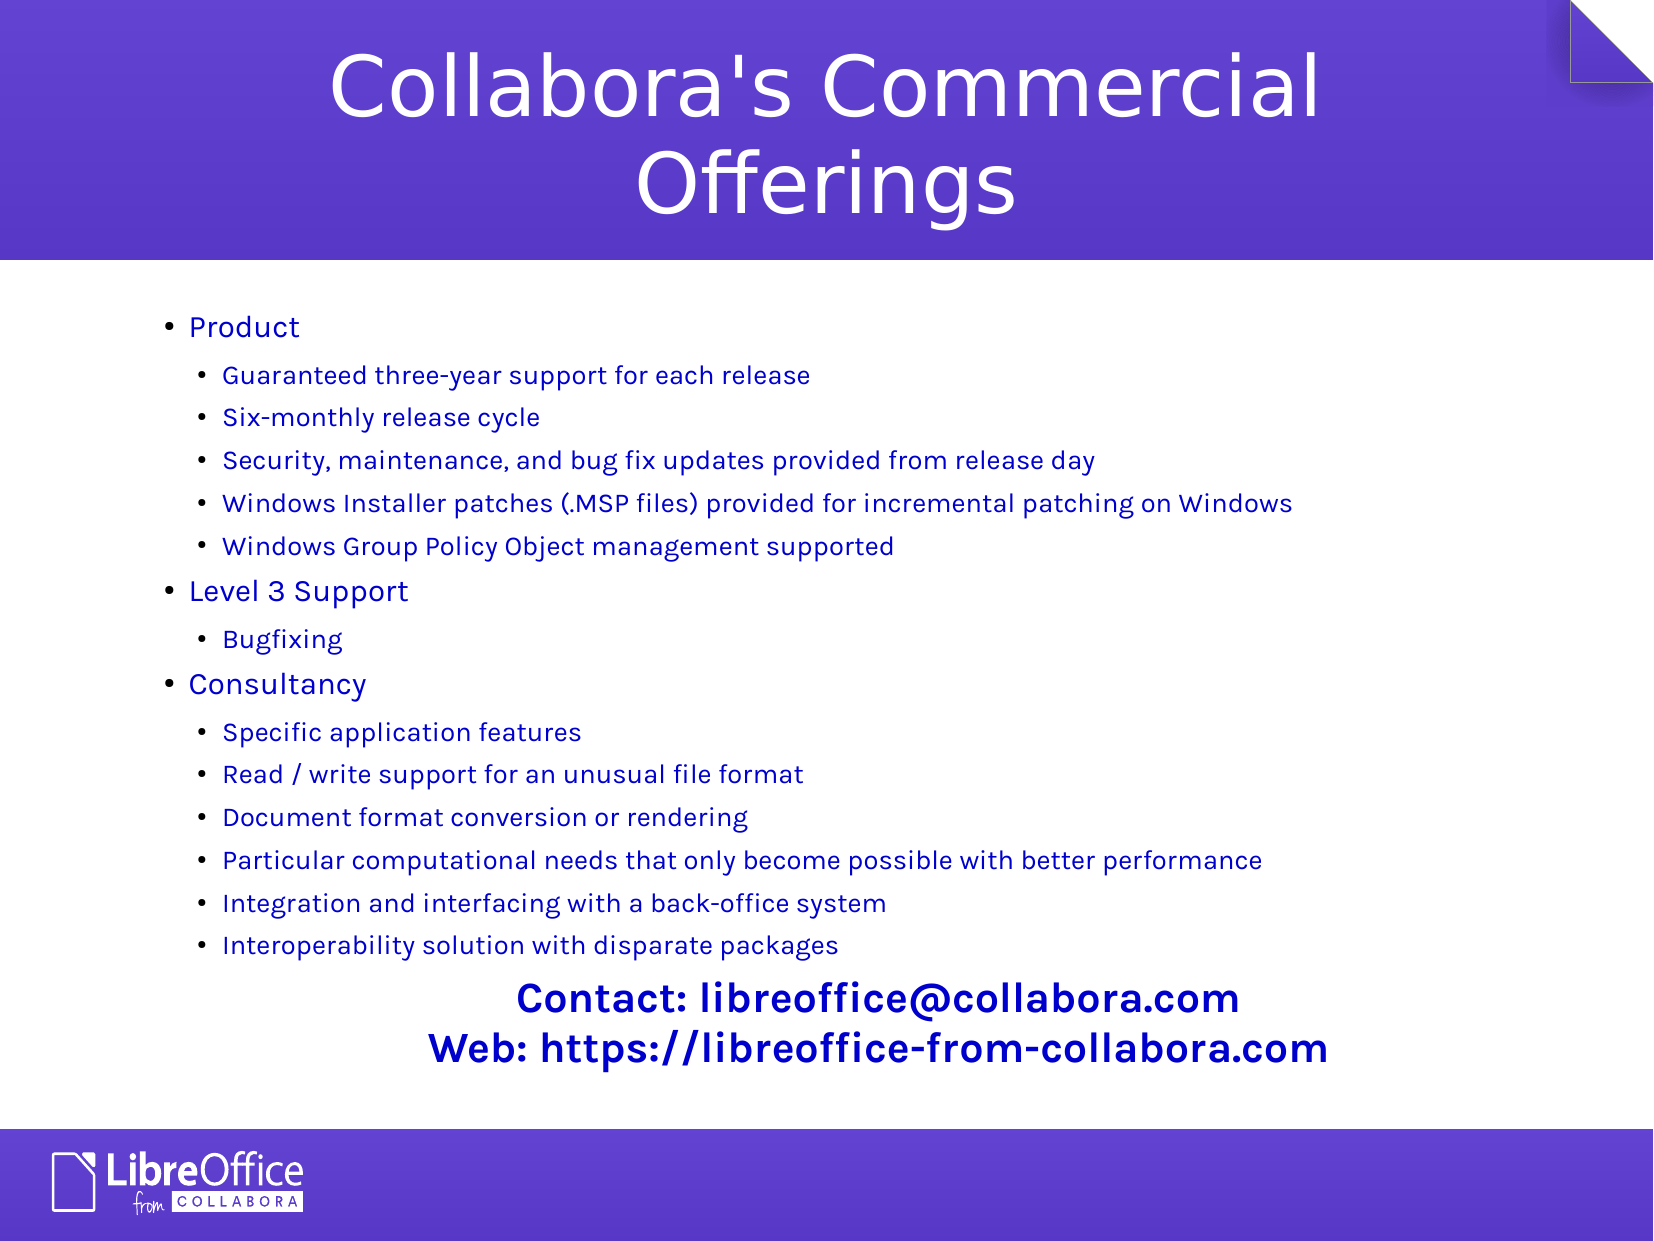

# Collabora's Commercial Offerings
Product
Guaranteed three-year support for each release
Six-monthly release cycle
Security, maintenance, and bug fix updates provided from release day
Windows Installer patches (.MSP files) provided for incremental patching on Windows
Windows Group Policy Object management supported
Level 3 Support
Bugfixing
Consultancy
Specific application features
Read / write support for an unusual file format
Document format conversion or rendering
Particular computational needs that only become possible with better performance
Integration and interfacing with a back-office system
Interoperability solution with disparate packages
Contact: libreoffice@collabora.com
Web: https://libreoffice-from-collabora.com